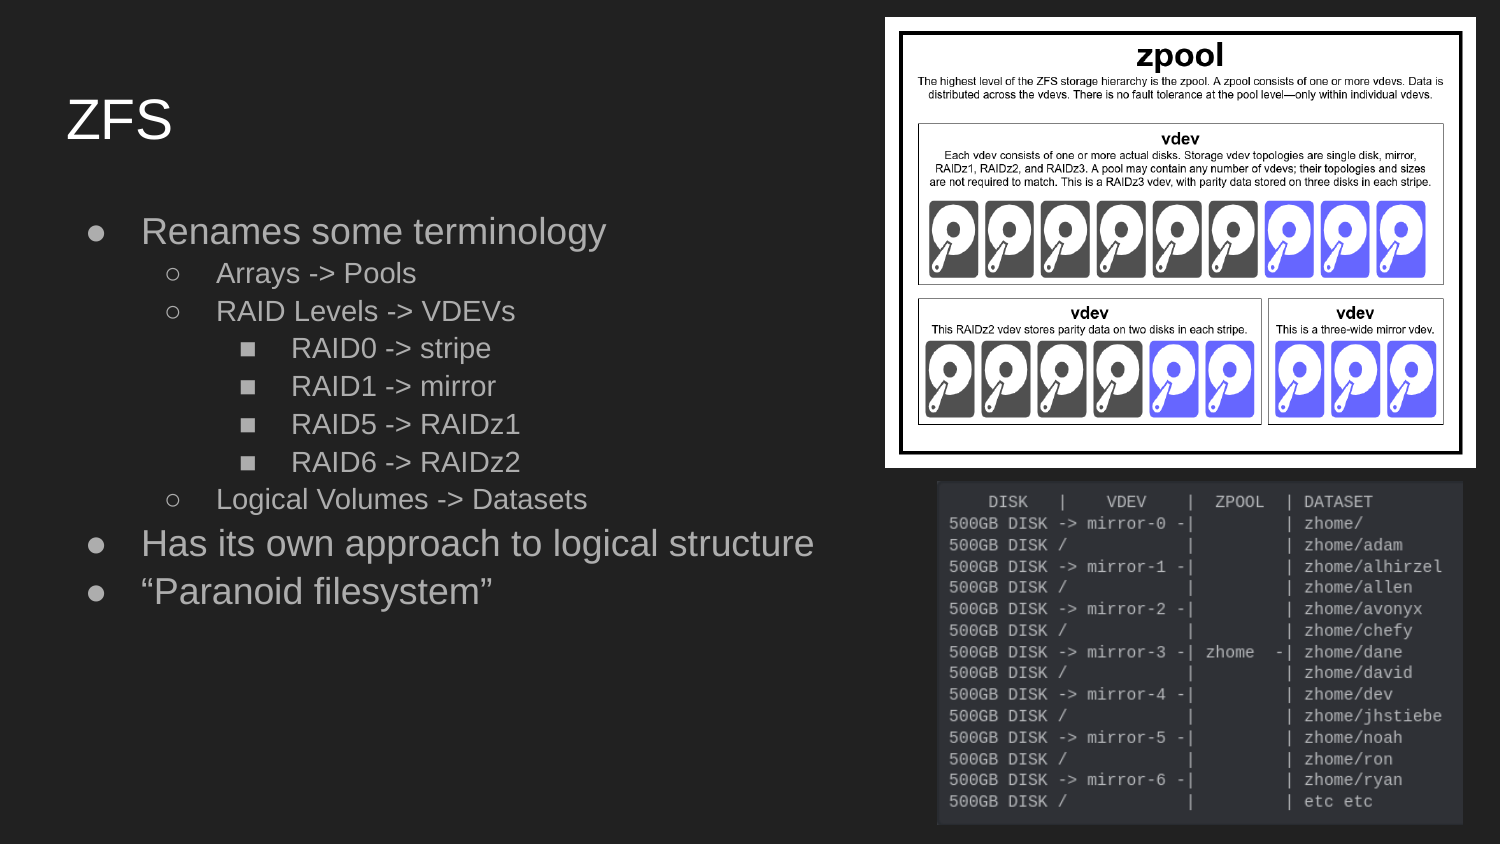

# ZFS
Renames some terminology
Arrays -> Pools
RAID Levels -> VDEVs
RAID0 -> stripe
RAID1 -> mirror
RAID5 -> RAIDz1
RAID6 -> RAIDz2
Logical Volumes -> Datasets
Has its own approach to logical structure
“Paranoid filesystem”